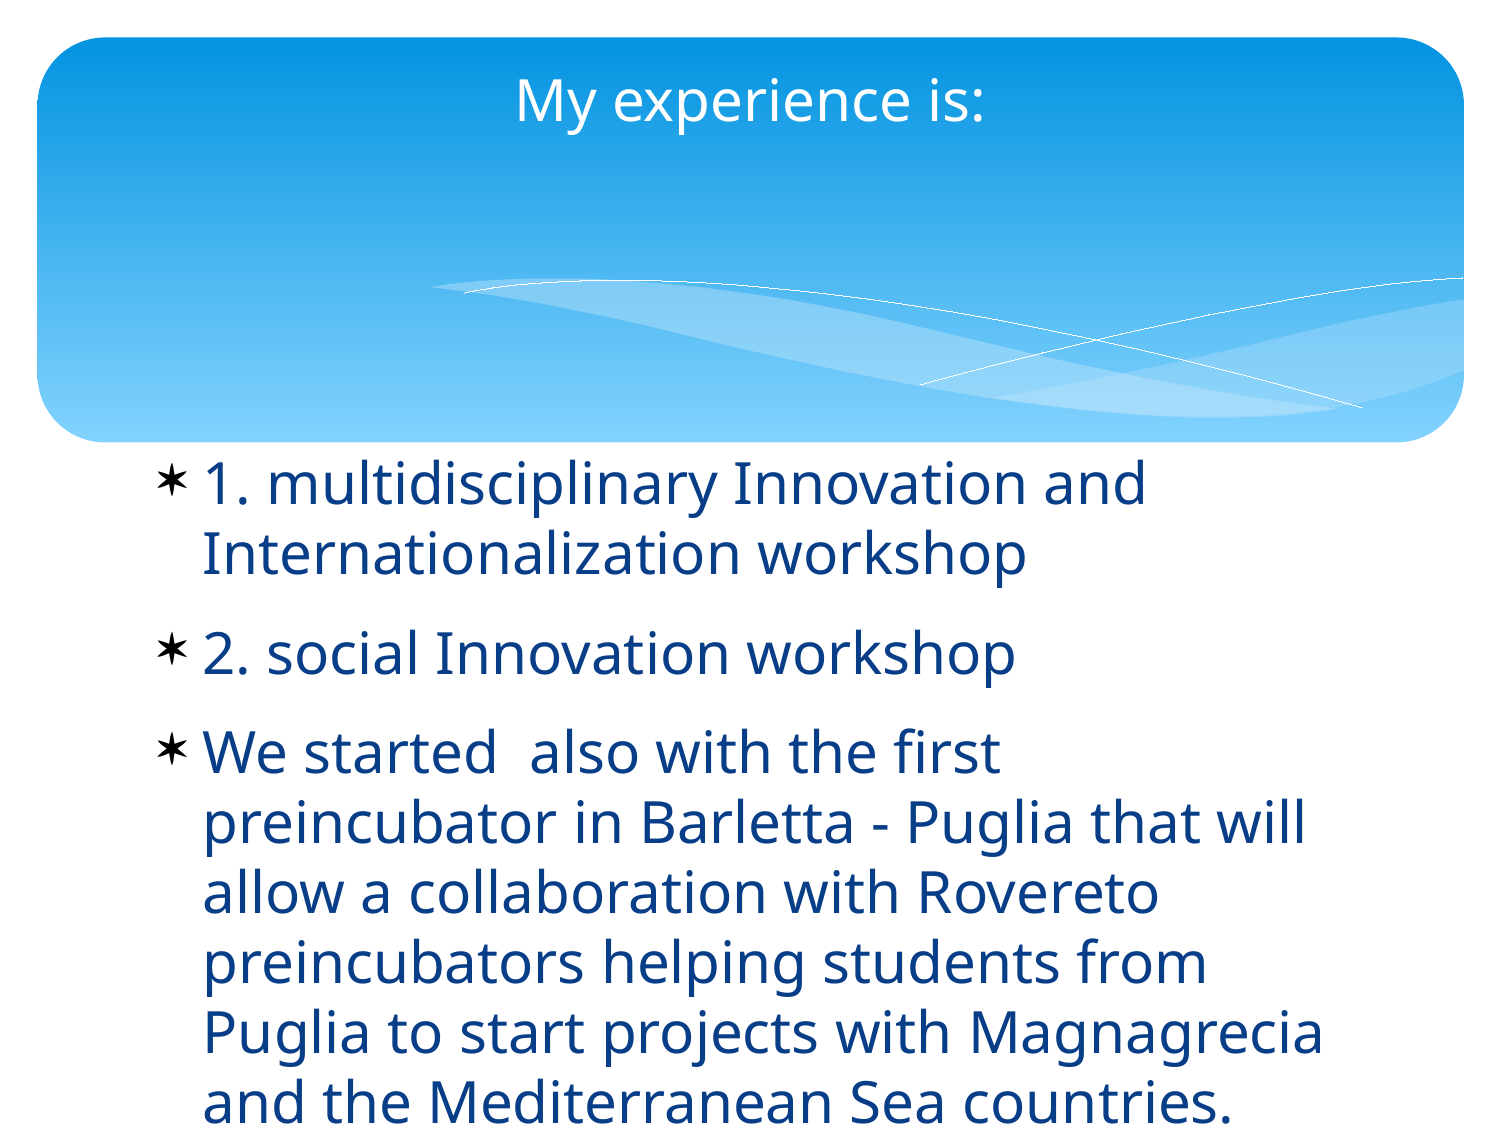

My experience is:
# 1. multidisciplinary Innovation and Internationalization workshop
2. social Innovation workshop
We started also with the first preincubator in Barletta - Puglia that will allow a collaboration with Rovereto preincubators helping students from Puglia to start projects with Magnagrecia and the Mediterranean Sea countries.